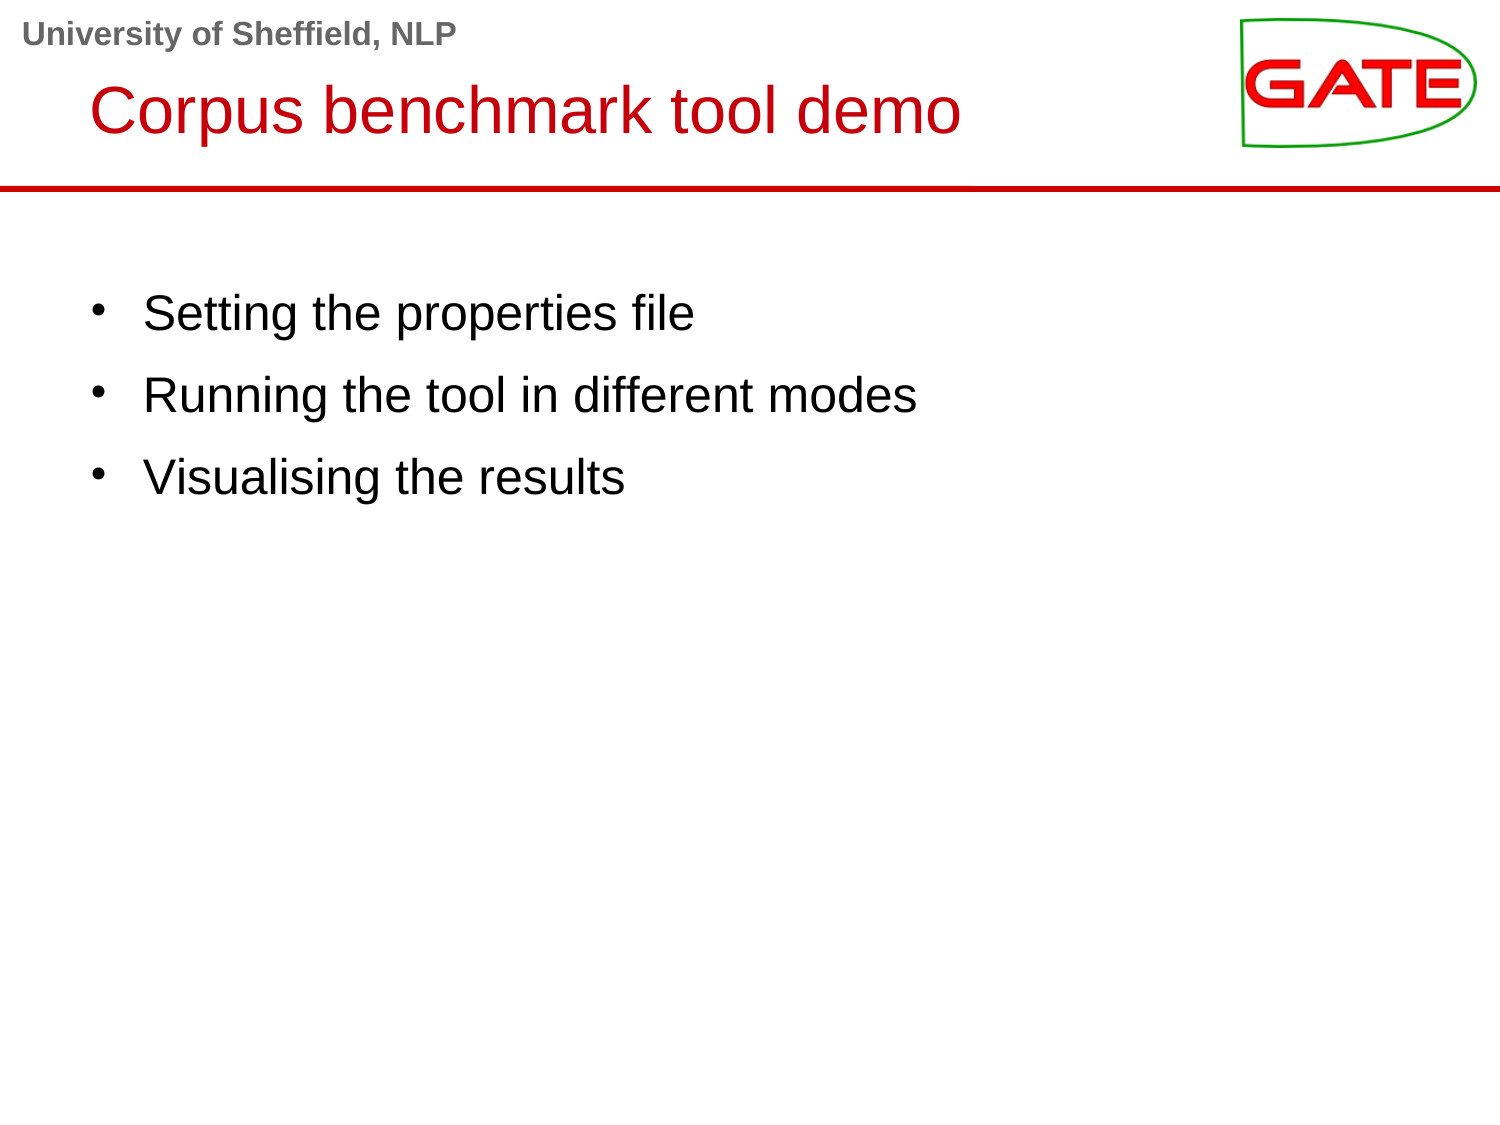

# Corpus benchmark tool demo
Setting the properties file
Running the tool in different modes
Visualising the results